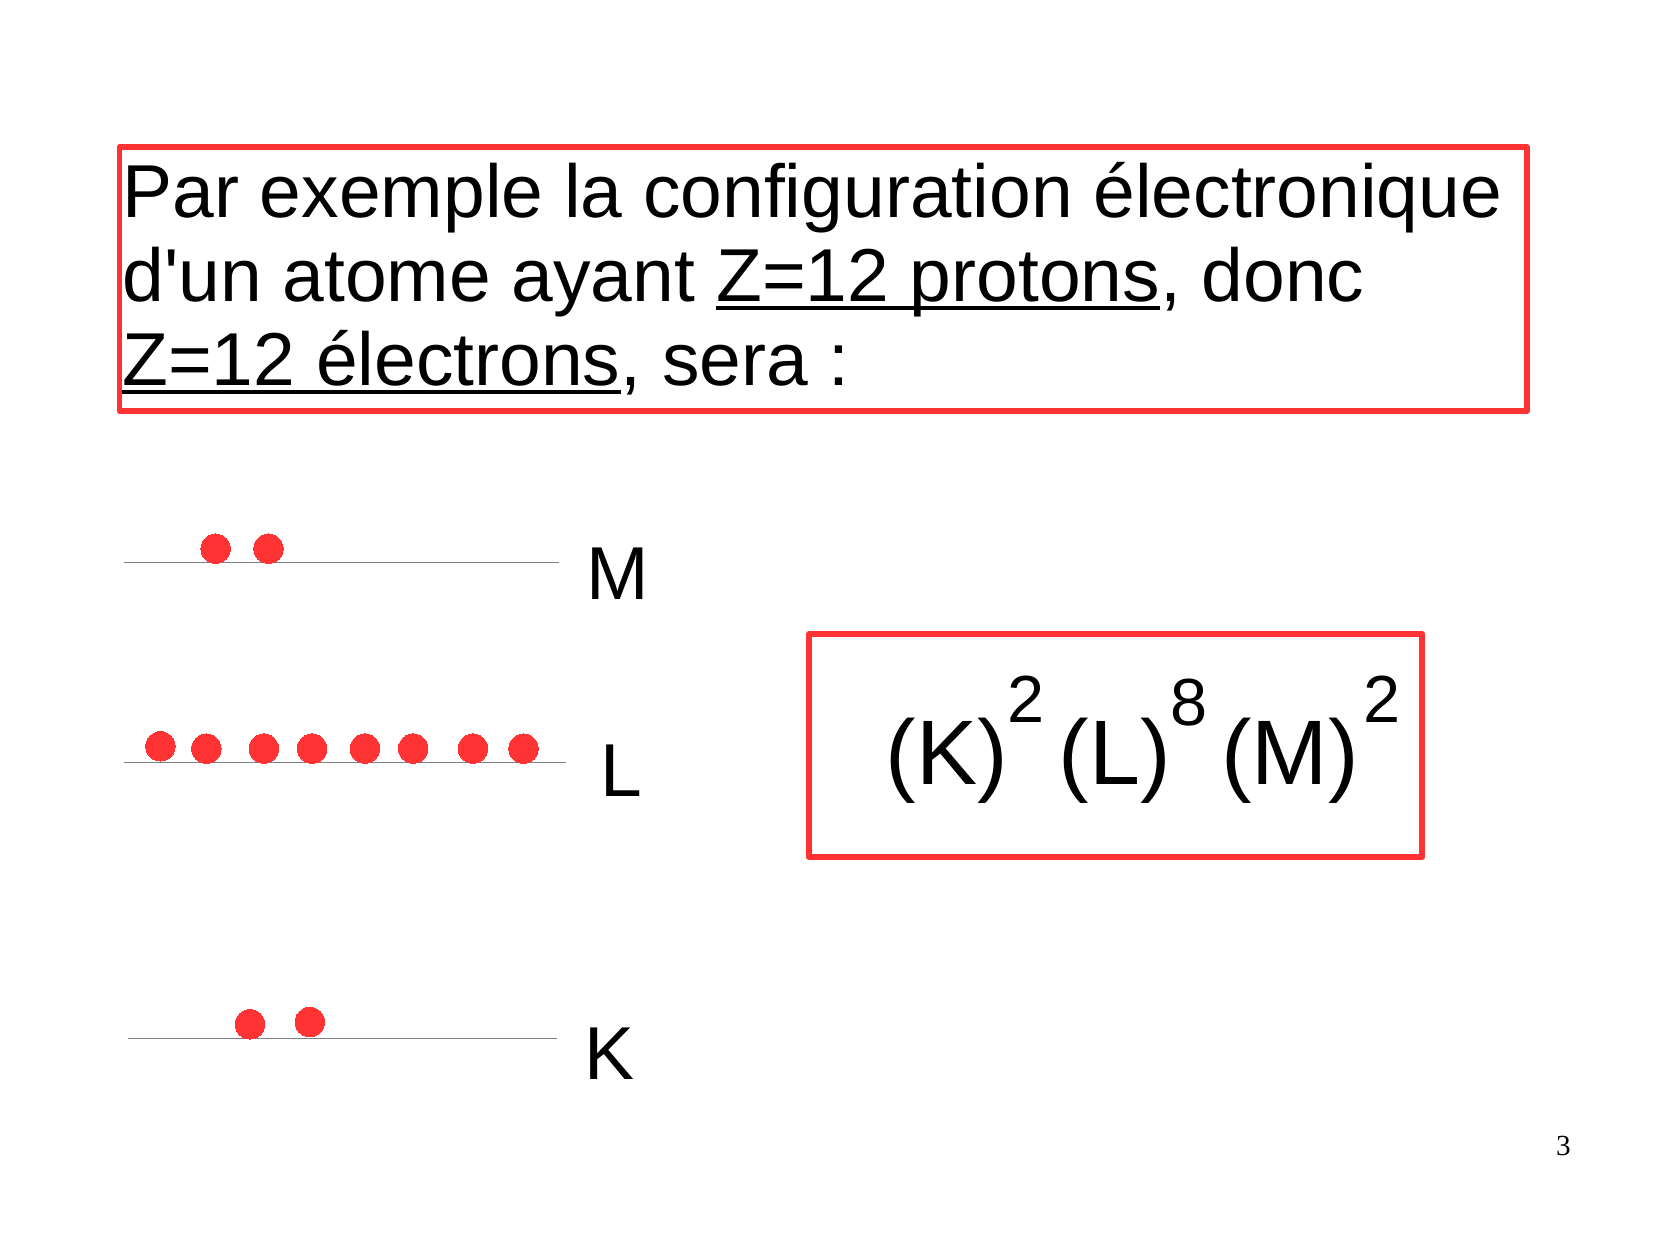

Par exemple la configuration électronique
d'un atome ayant Z=12 protons, donc
Z=12 électrons, sera :
M
2
2
8
(K) (L) (M)
L
K
3